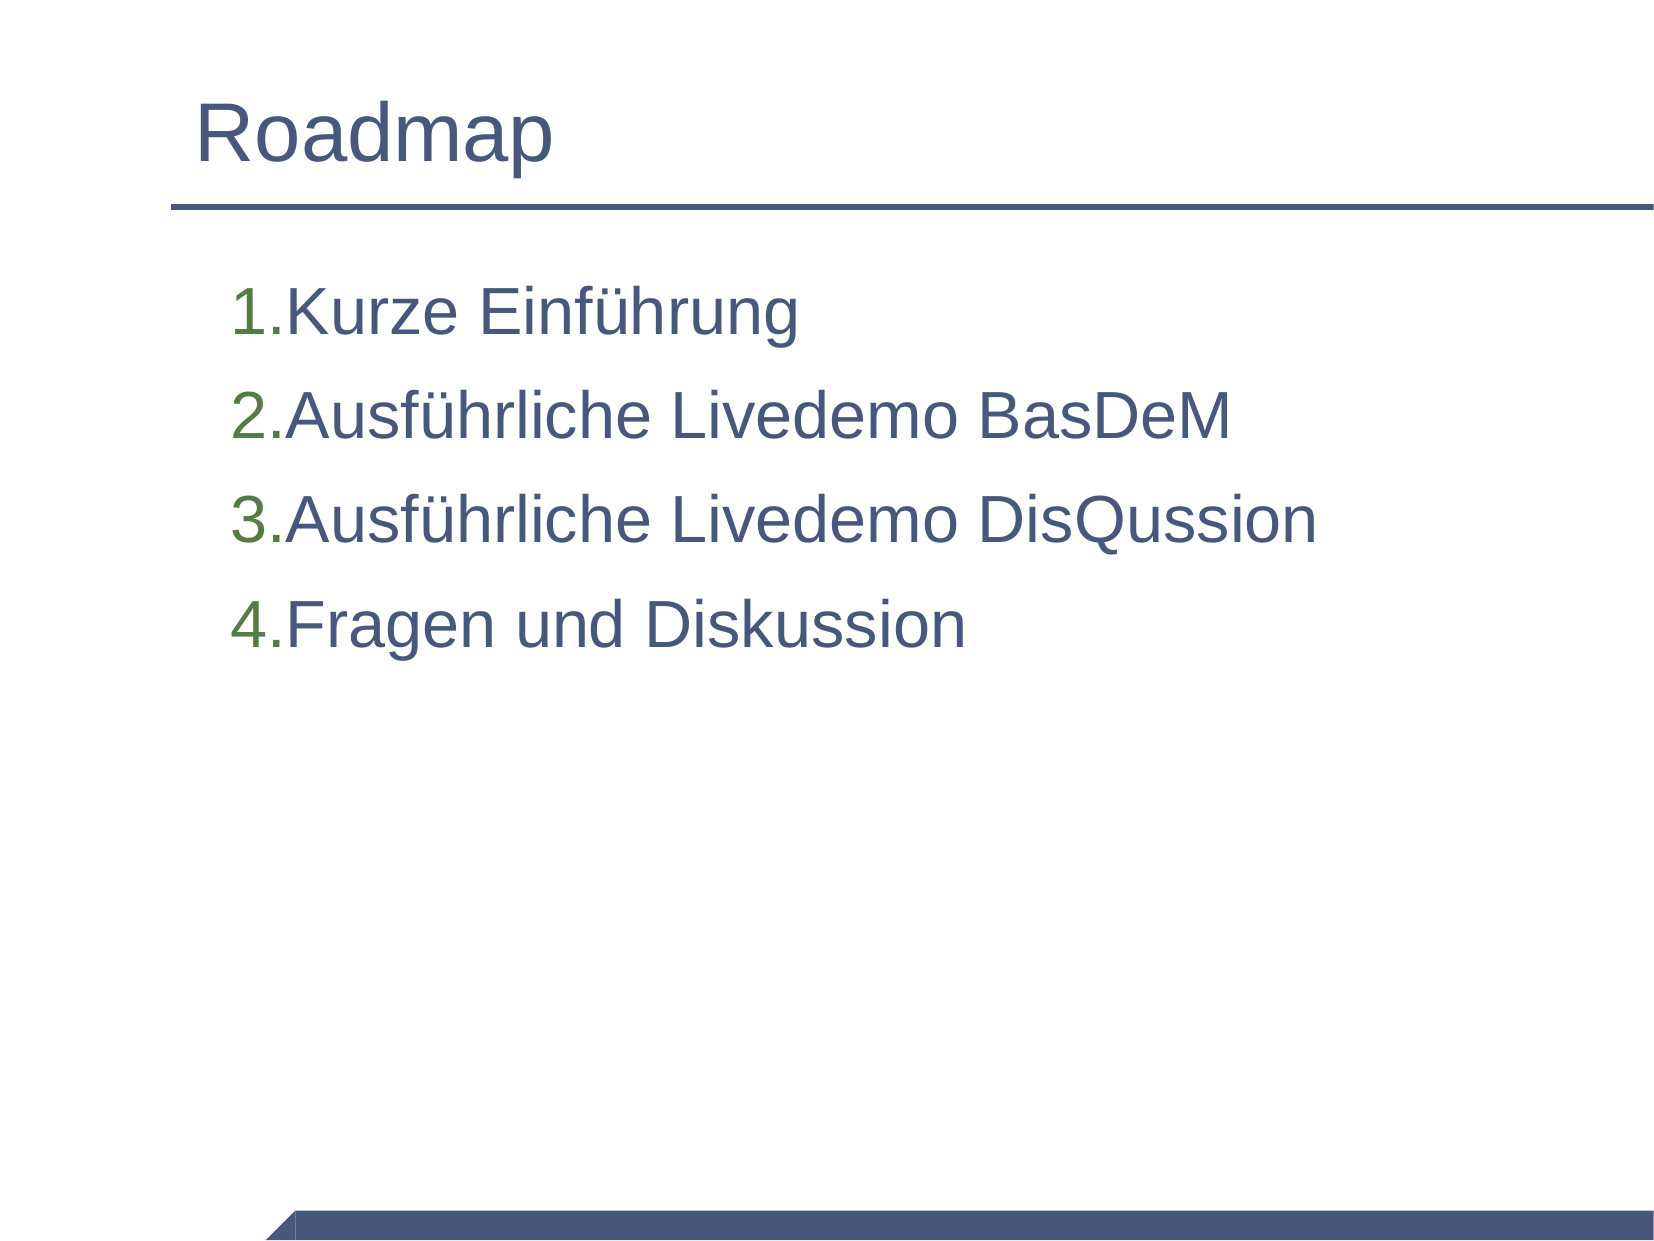

# Roadmap
Kurze Einführung
Ausführliche Livedemo BasDeM
Ausführliche Livedemo DisQussion
Fragen und Diskussion